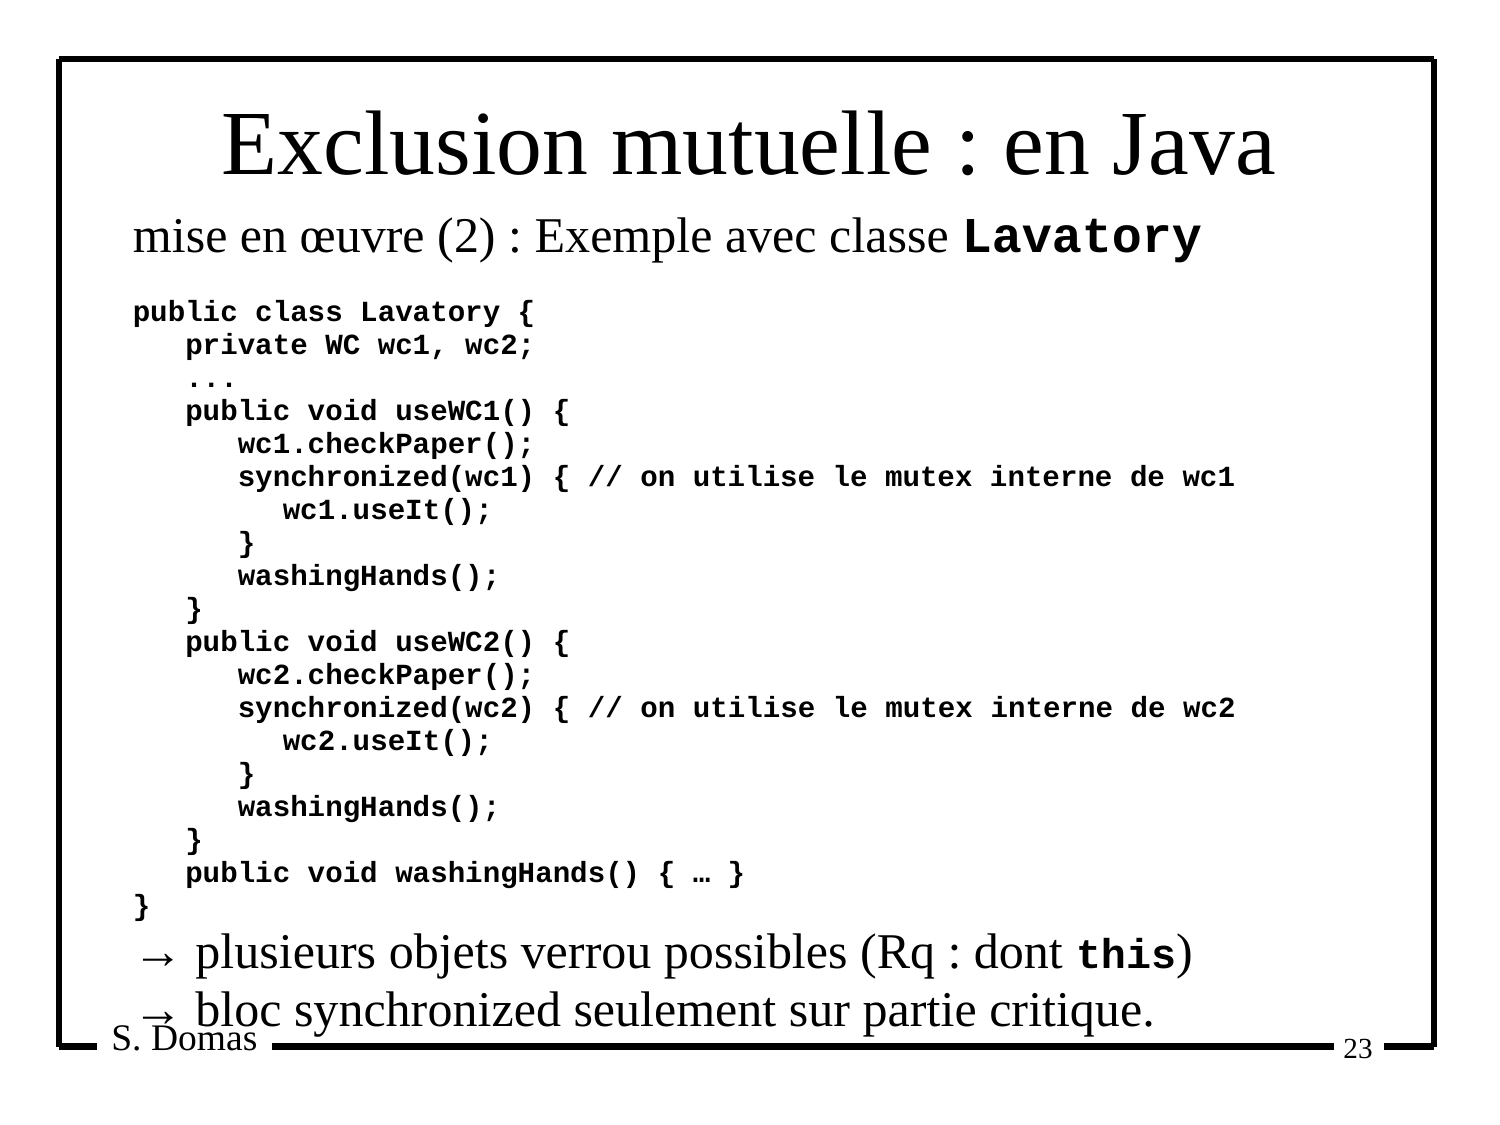

# Exclusion mutuelle : en Java
S. Domas
mise en œuvre (2) : Exemple avec classe Lavatory
public class Lavatory {
 private WC wc1, wc2;
 ...
 public void useWC1() {
 wc1.checkPaper();
 synchronized(wc1) { // on utilise le mutex interne de wc1
	wc1.useIt();
 }
 washingHands();
 }
 public void useWC2() {
 wc2.checkPaper();
 synchronized(wc2) { // on utilise le mutex interne de wc2
	wc2.useIt();
 }
 washingHands();
 }
 public void washingHands() { … }
}
→ plusieurs objets verrou possibles (Rq : dont this)
→ bloc synchronized seulement sur partie critique.
23